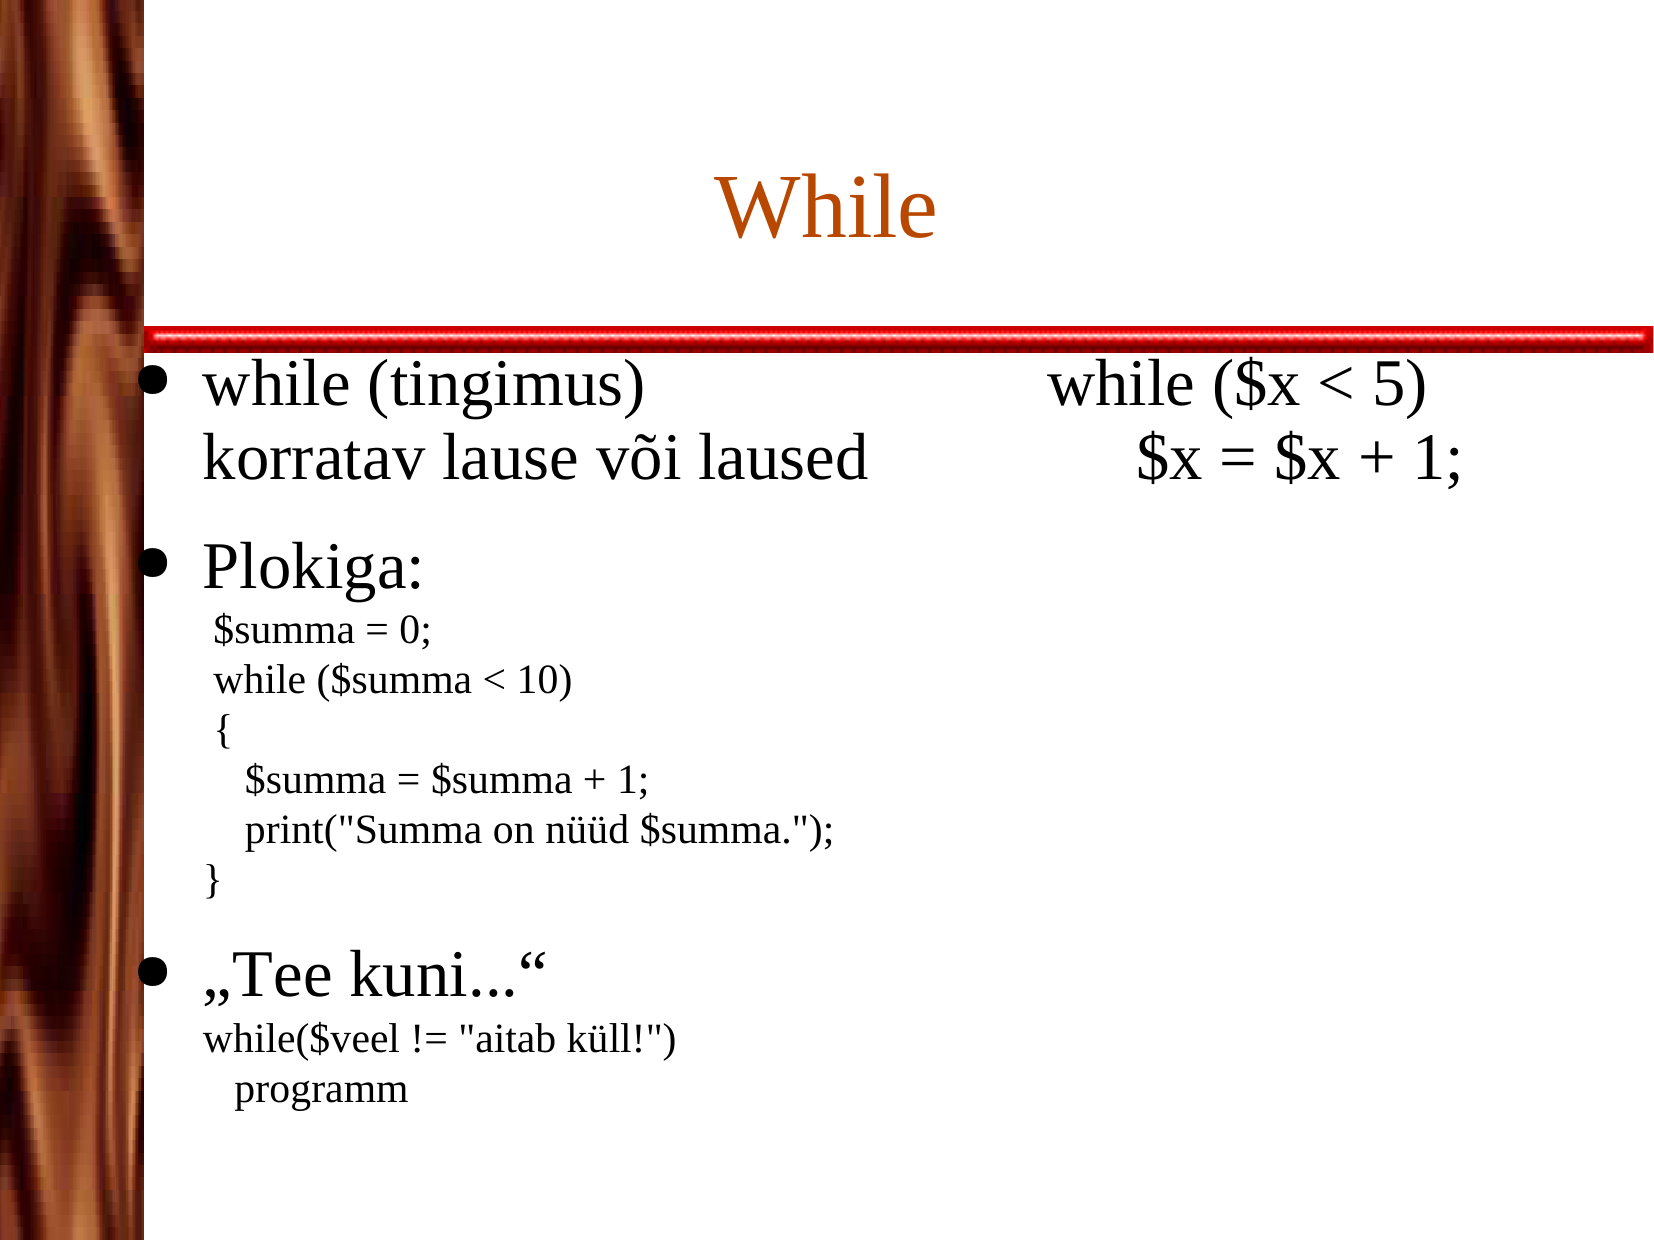

# While
while (tingimus) while ($x < 5)
korratav lause või laused $x = $x + 1;
Plokiga:
 $summa = 0;
 while ($summa < 10)
 {
 $summa = $summa + 1;
 print("Summa on nüüd $summa.");
}
„Tee kuni...“
while($veel != "aitab küll!")
 programm